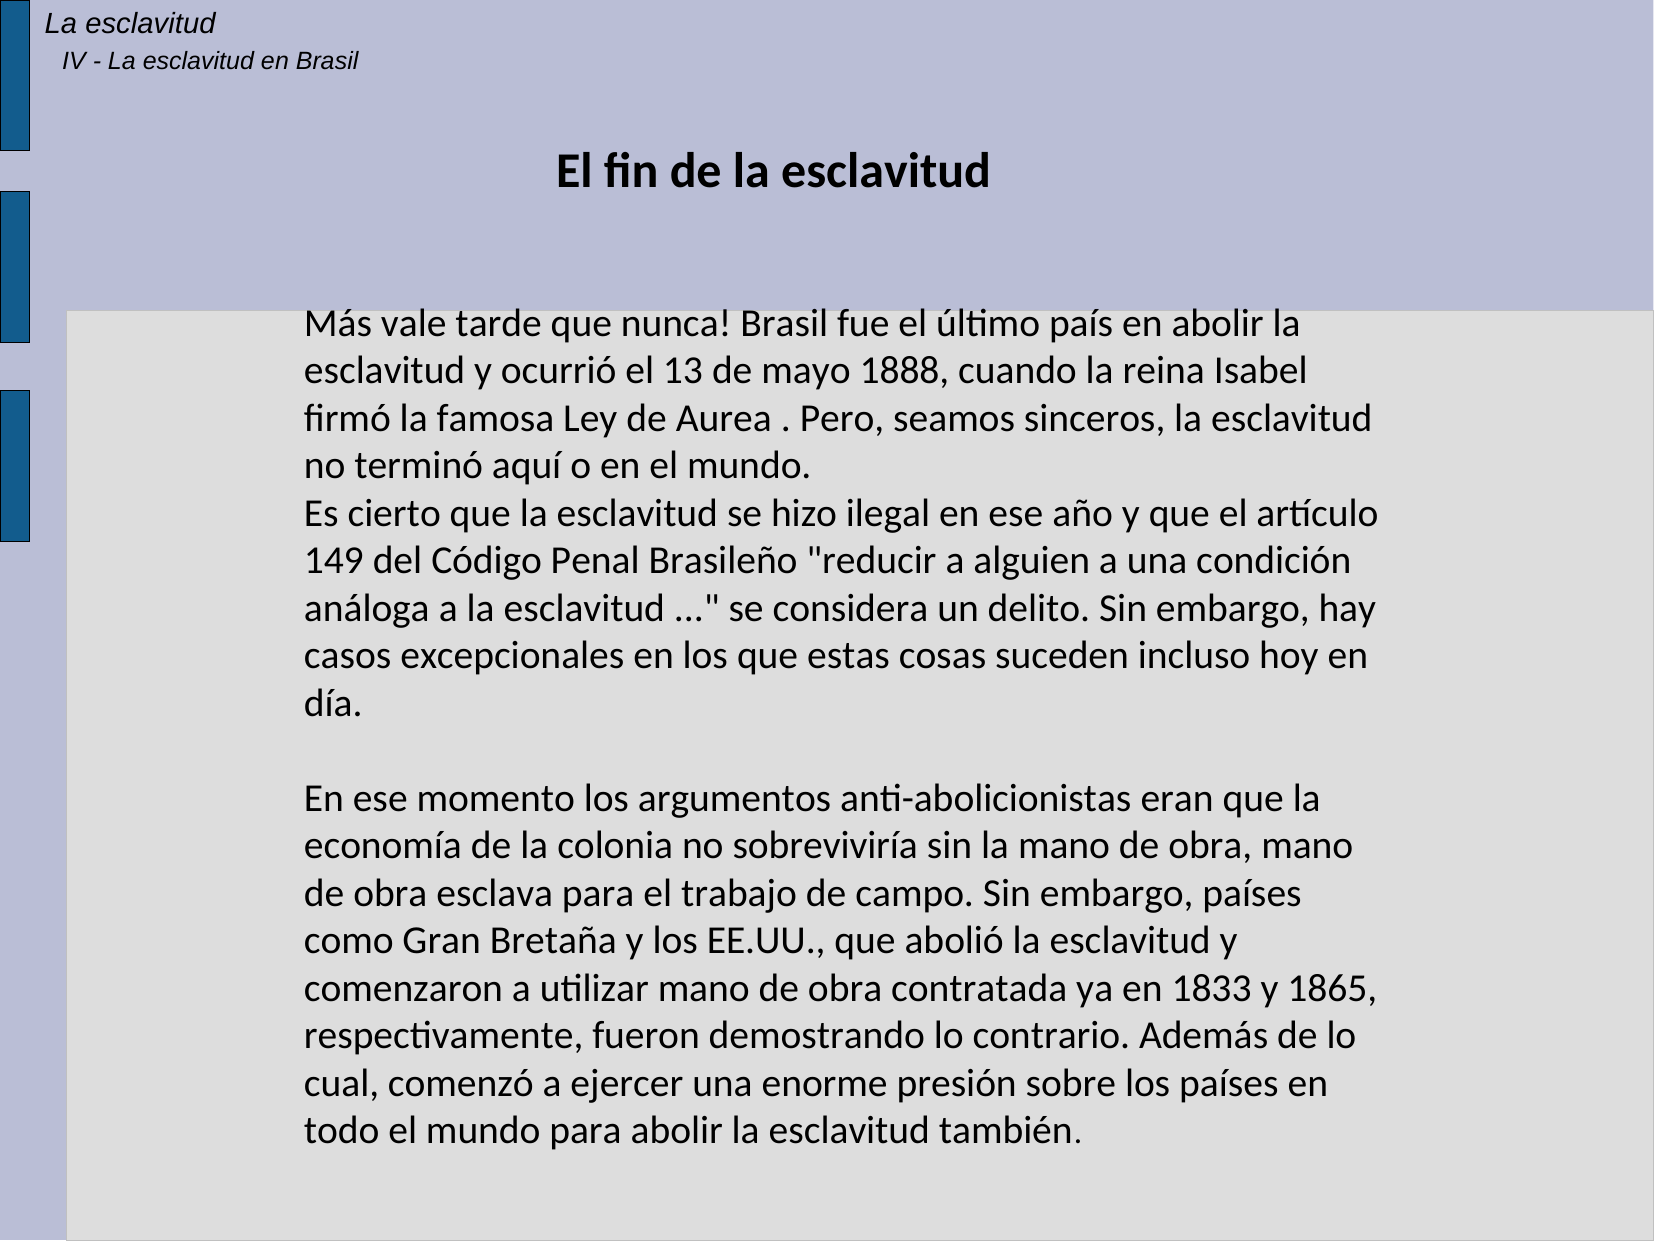

IV - La esclavitud en Brasil
# El fin de la esclavitud
Más vale tarde que nunca! Brasil fue el último país en abolir la esclavitud y ocurrió el 13 de mayo 1888, cuando la reina Isabel firmó la famosa Ley de Aurea . Pero, seamos sinceros, la esclavitud no terminó aquí o en el mundo.
Es cierto que la esclavitud se hizo ilegal en ese año y que el artículo 149 del Código Penal Brasileño "reducir a alguien a una condición análoga a la esclavitud ..." se considera un delito. Sin embargo, hay casos excepcionales en los que estas cosas suceden incluso hoy en día.
En ese momento los argumentos anti-abolicionistas eran que la economía de la colonia no sobreviviría sin la mano de obra, mano de obra esclava para el trabajo de campo. Sin embargo, países como Gran Bretaña y los EE.UU., que abolió la esclavitud y comenzaron a utilizar mano de obra contratada ya en 1833 y 1865, respectivamente, fueron demostrando lo contrario. Además de lo cual, comenzó a ejercer una enorme presión sobre los países en todo el mundo para abolir la esclavitud también.